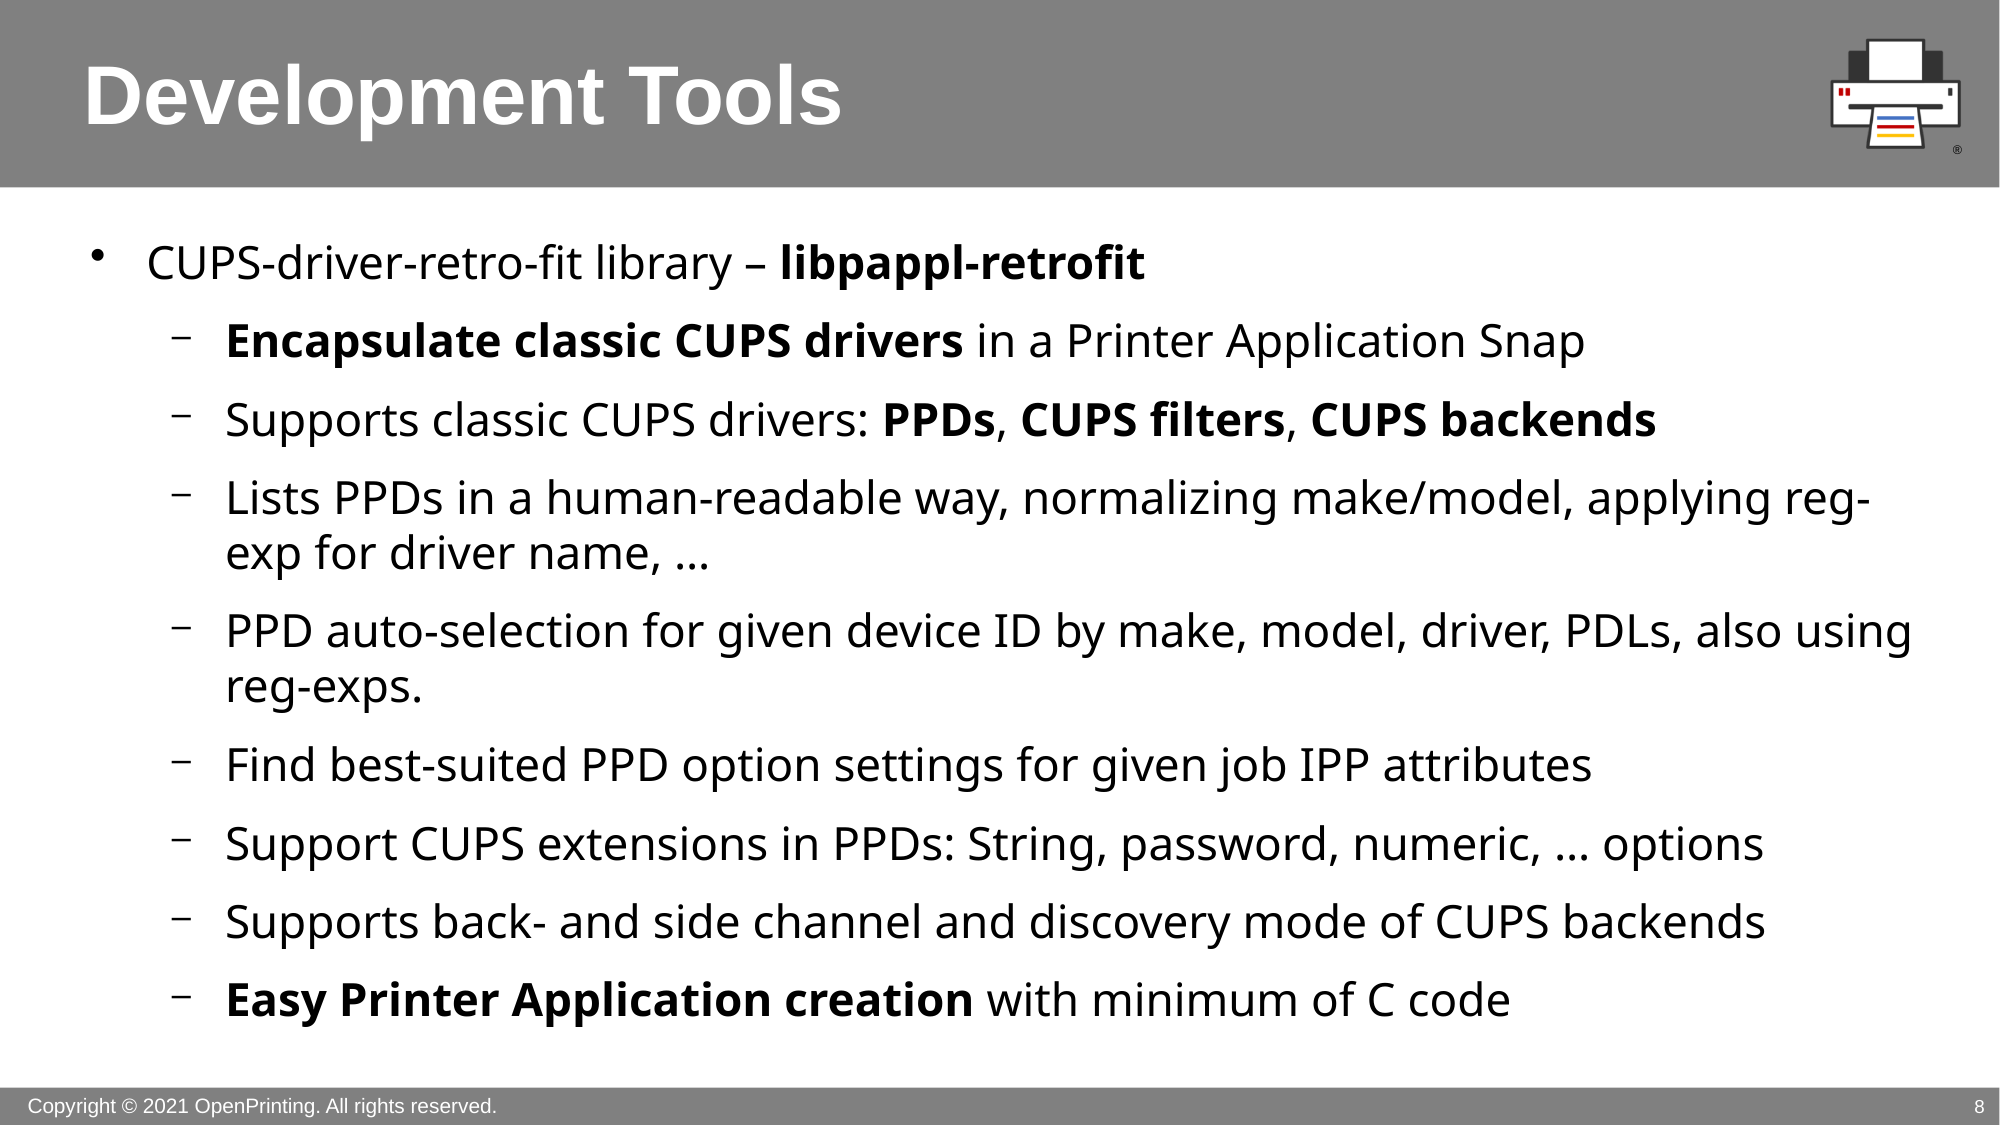

Development Tools
# CUPS-driver-retro-fit library – libpappl-retrofit
Encapsulate classic CUPS drivers in a Printer Application Snap
Supports classic CUPS drivers: PPDs, CUPS filters, CUPS backends
Lists PPDs in a human-readable way, normalizing make/model, applying reg-exp for driver name, …
PPD auto-selection for given device ID by make, model, driver, PDLs, also using reg-exps.
Find best-suited PPD option settings for given job IPP attributes
Support CUPS extensions in PPDs: String, password, numeric, … options
Supports back- and side channel and discovery mode of CUPS backends
Easy Printer Application creation with minimum of C code